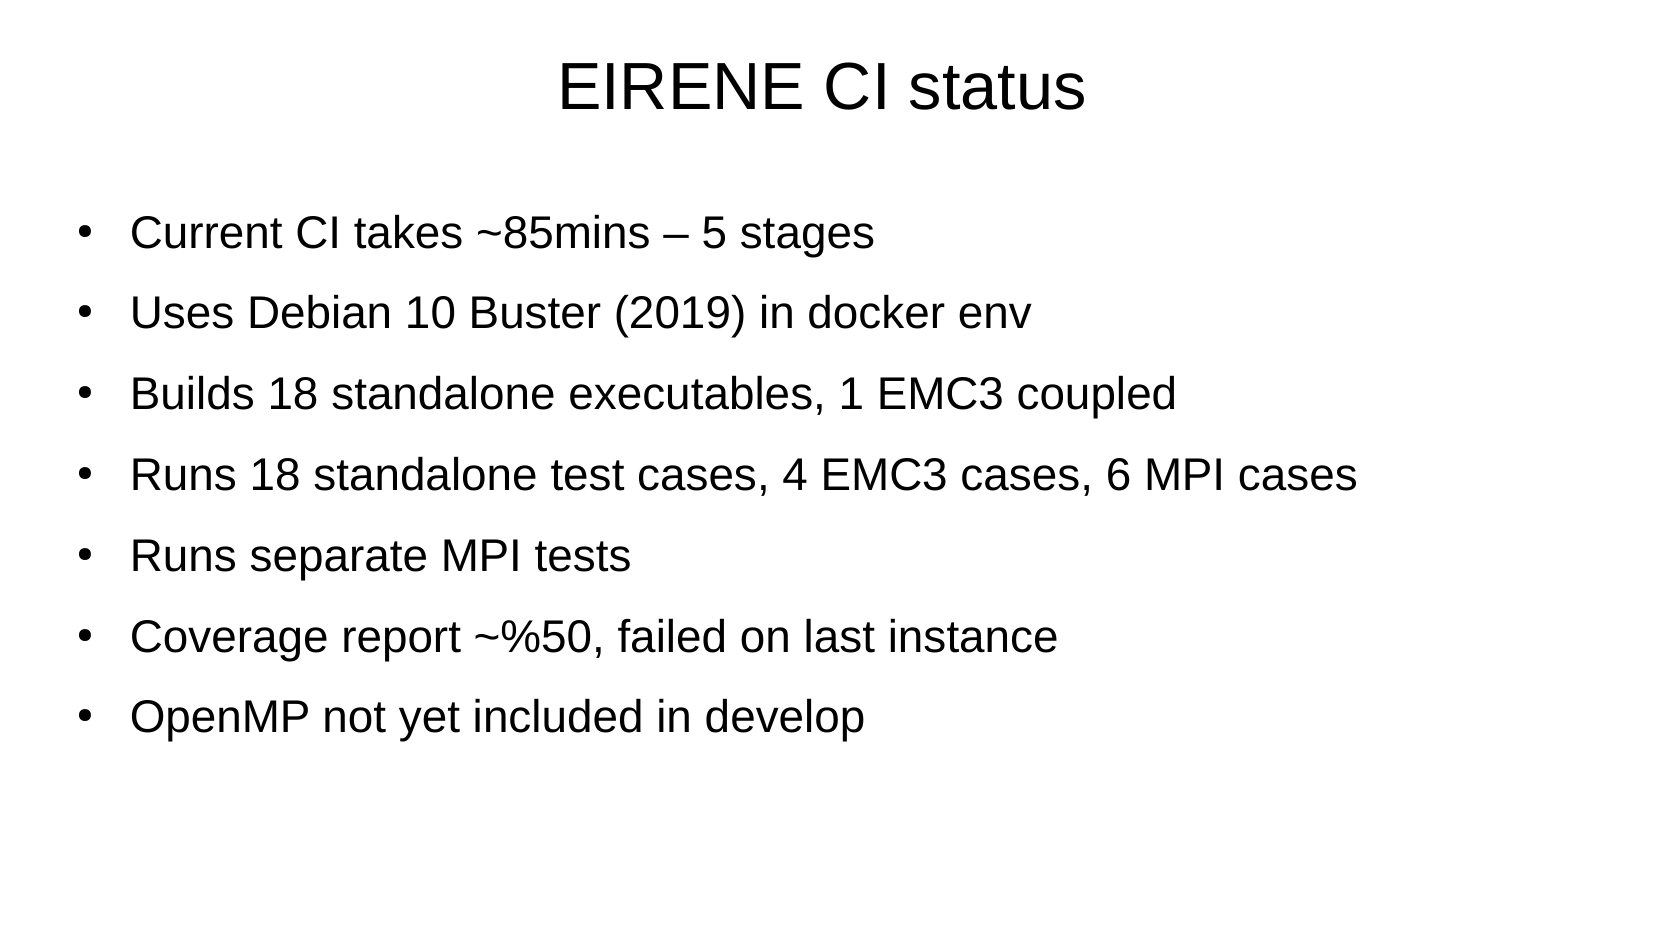

# EIRENE CI status
Current CI takes ~85mins – 5 stages
Uses Debian 10 Buster (2019) in docker env
Builds 18 standalone executables, 1 EMC3 coupled
Runs 18 standalone test cases, 4 EMC3 cases, 6 MPI cases
Runs separate MPI tests
Coverage report ~%50, failed on last instance
OpenMP not yet included in develop